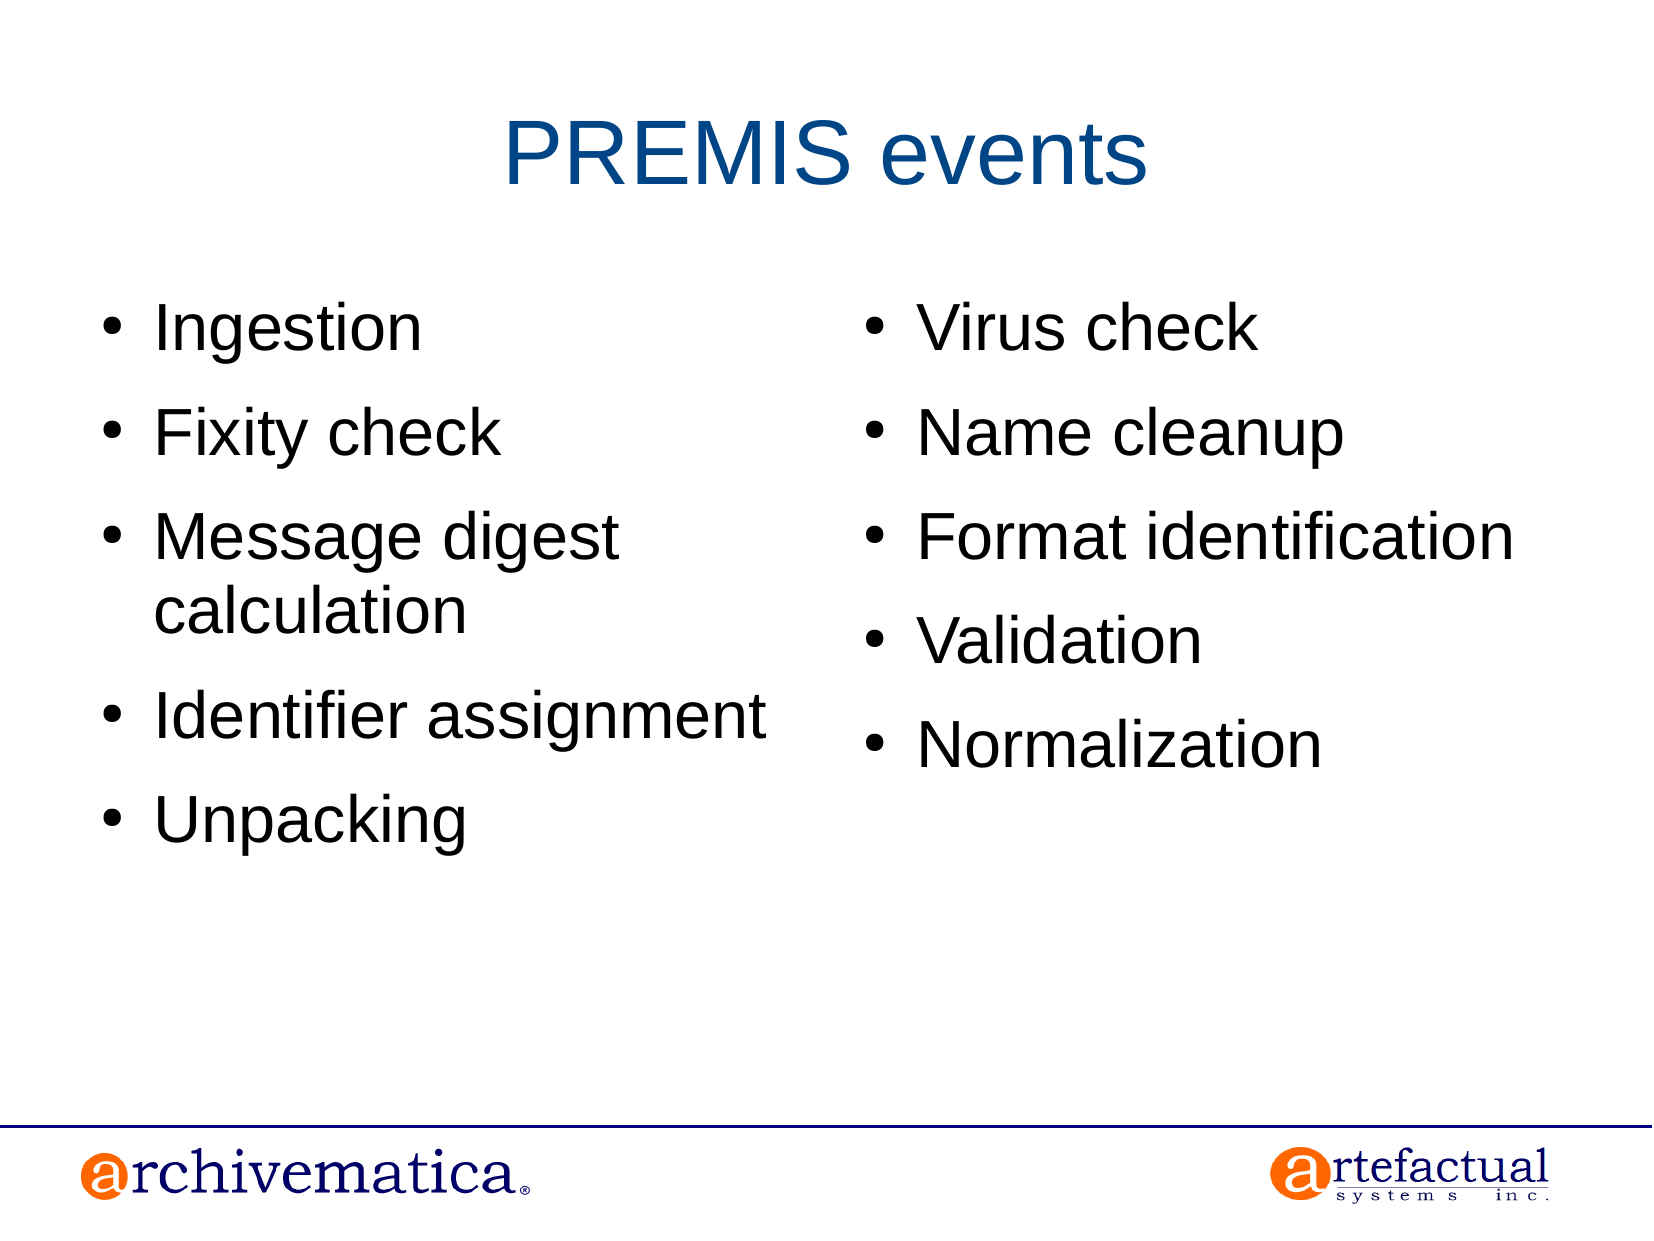

# PREMIS events
Ingestion
Fixity check
Message digest calculation
Identifier assignment
Unpacking
Virus check
Name cleanup
Format identification
Validation
Normalization